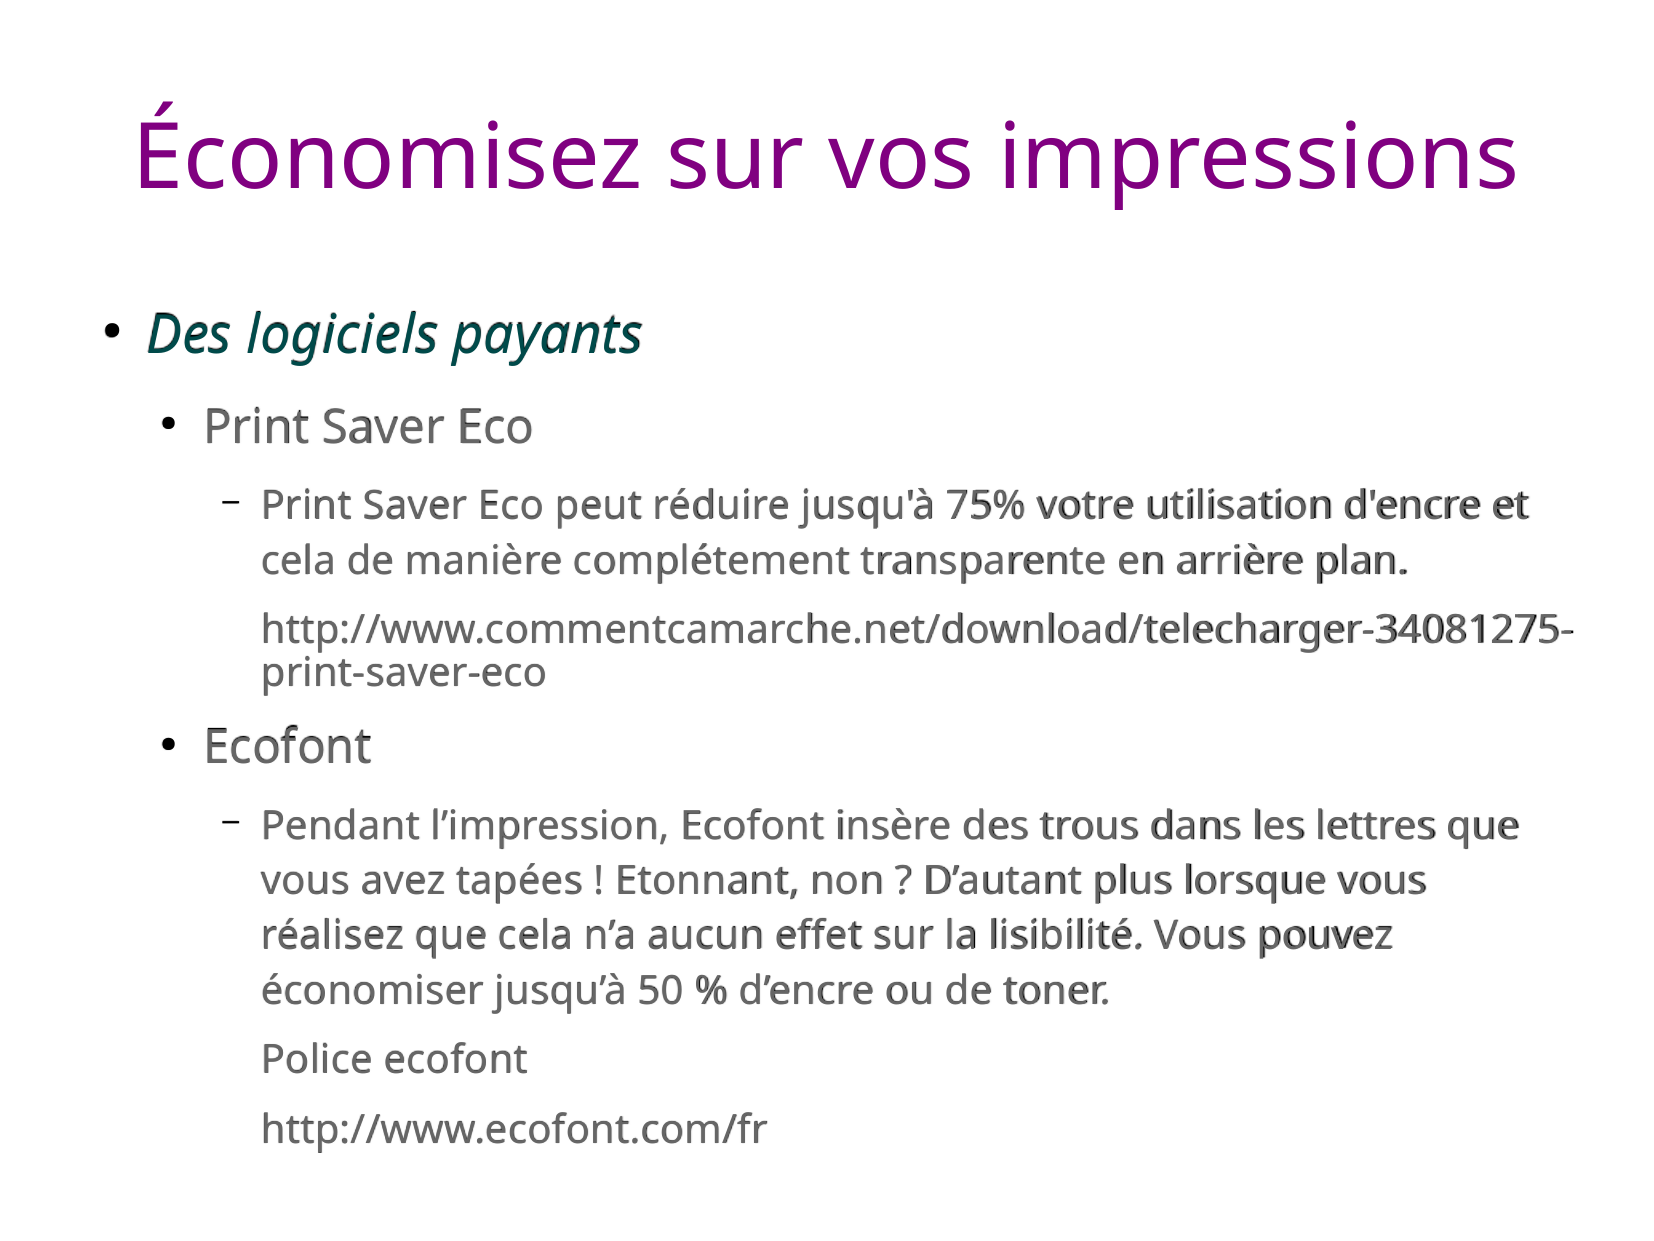

# Économisez sur vos impressions
Des logiciels payants
Print Saver Eco
Print Saver Eco peut réduire jusqu'à 75% votre utilisation d'encre et cela de manière complétement transparente en arrière plan.
http://www.commentcamarche.net/download/telecharger-34081275-print-saver-eco
Ecofont
Pendant l’impression, Ecofont insère des trous dans les lettres que vous avez tapées ! Etonnant, non ? D’autant plus lorsque vous réalisez que cela n’a aucun effet sur la lisibilité. Vous pouvez économiser jusqu’à 50 % d’encre ou de toner.
Police ecofont
http://www.ecofont.com/fr